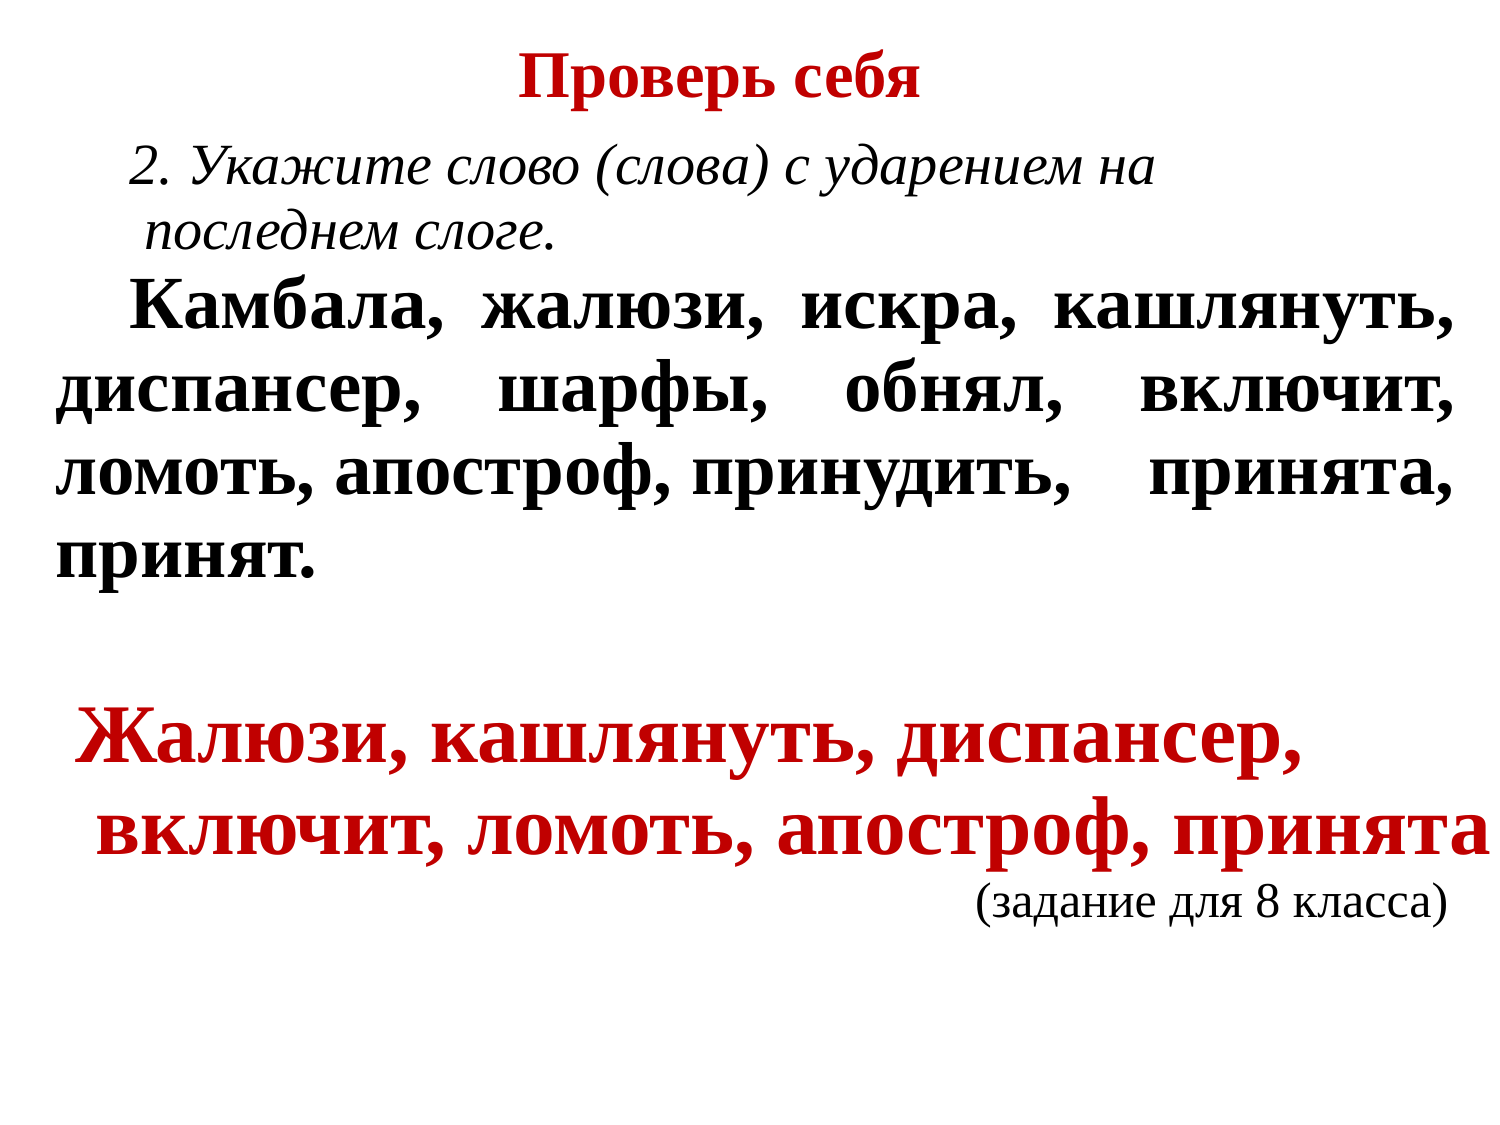

Проверь себя
2. Укажите слово (слова) с ударением на
 последнем слоге.
Камбала, жалюзи, искра, кашлянуть, диспансер, шарфы, обнял, включит, ломоть, апостроф, принудить, принята, принят.
Жалюзи, кашлянуть, диспансер,
 включит, ломоть, апостроф, принята
 (задание для 8 класса)